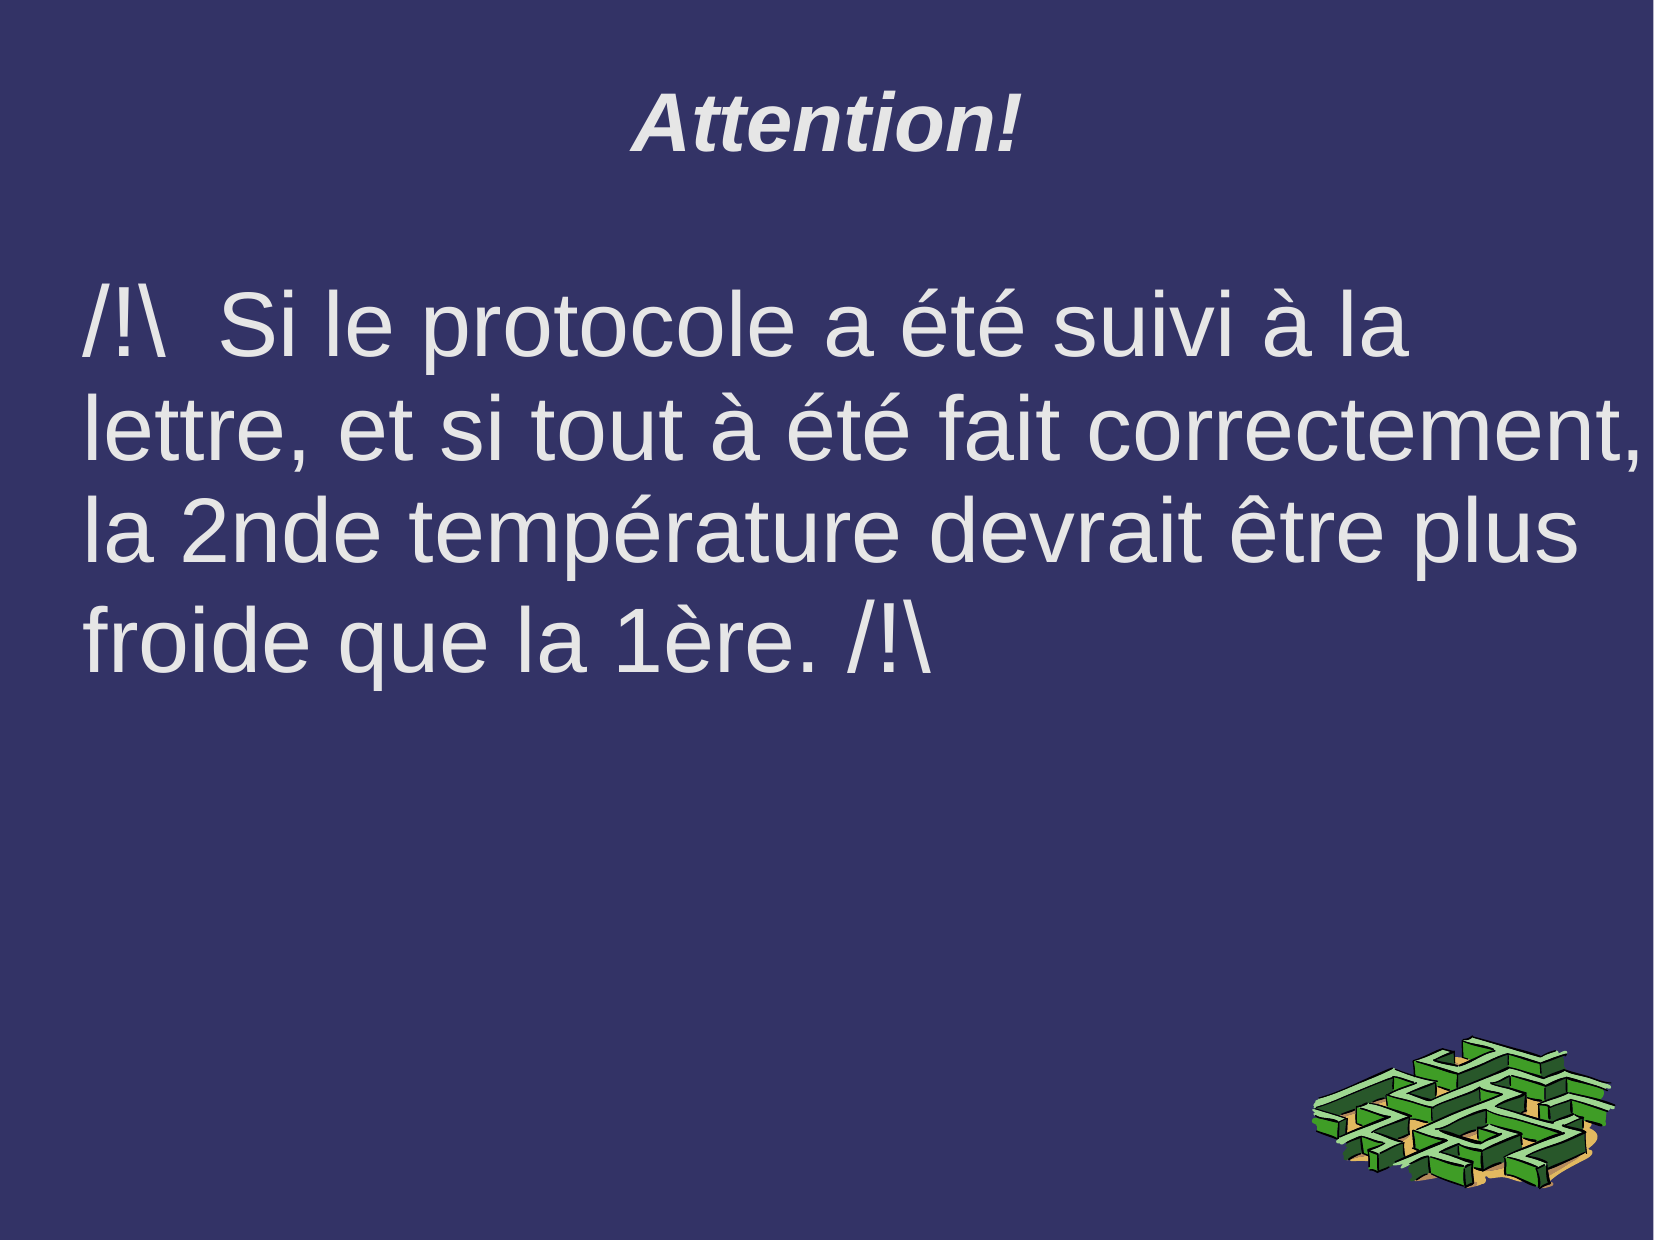

# Attention!
/!\ Si le protocole a été suivi à la lettre, et si tout à été fait correctement, la 2nde température devrait être plus froide que la 1ère. /!\